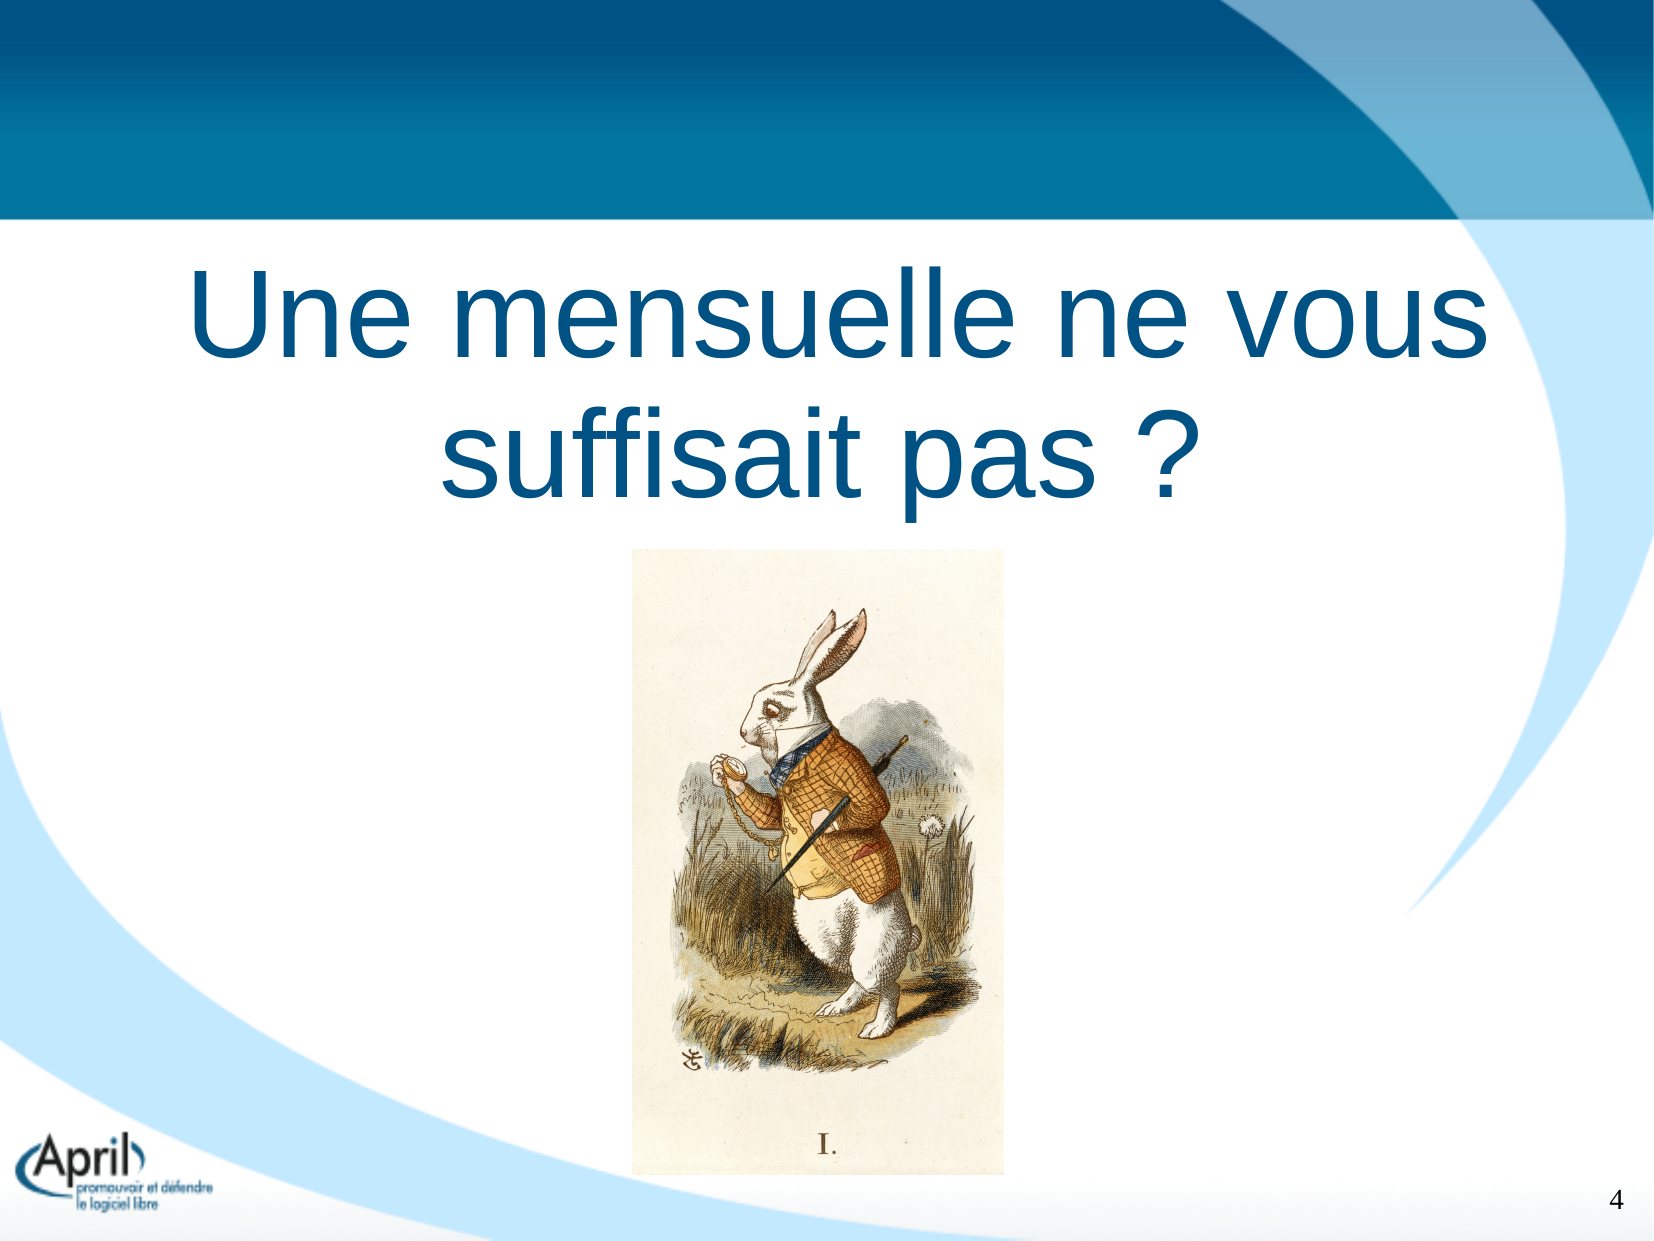

#
Une mensuelle ne vous suffisait pas ?
4